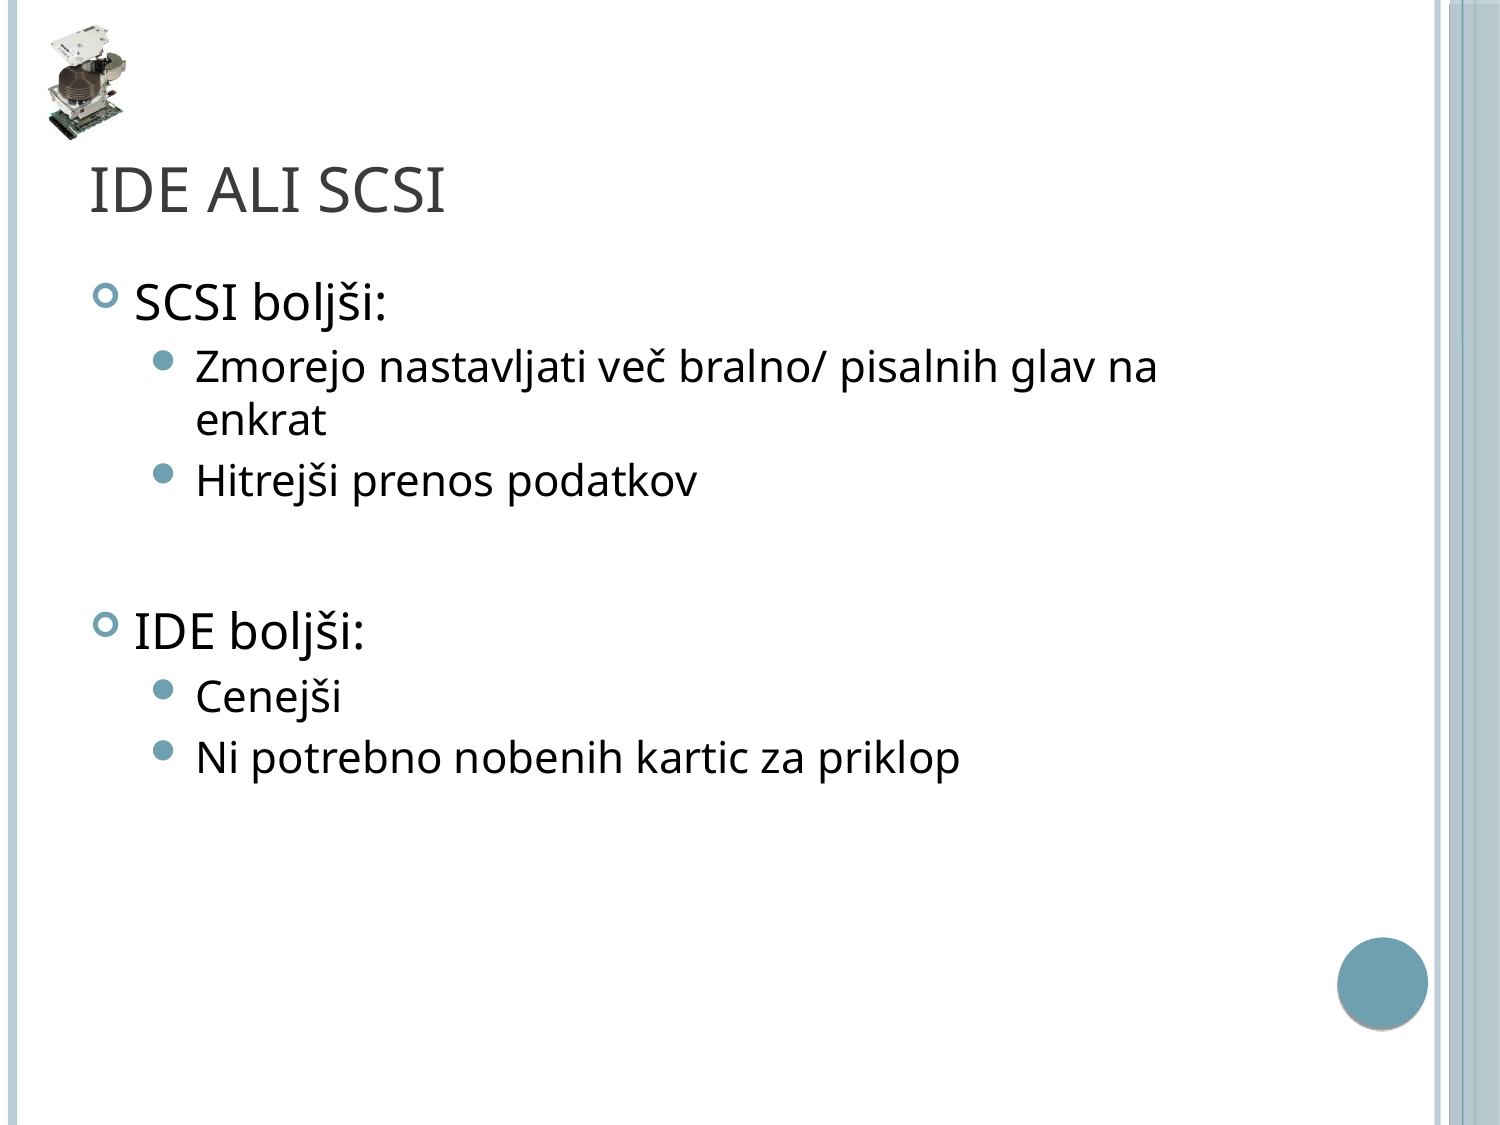

# Ide ali SCSI
SCSI boljši:
Zmorejo nastavljati več bralno/ pisalnih glav na enkrat
Hitrejši prenos podatkov
IDE boljši:
Cenejši
Ni potrebno nobenih kartic za priklop